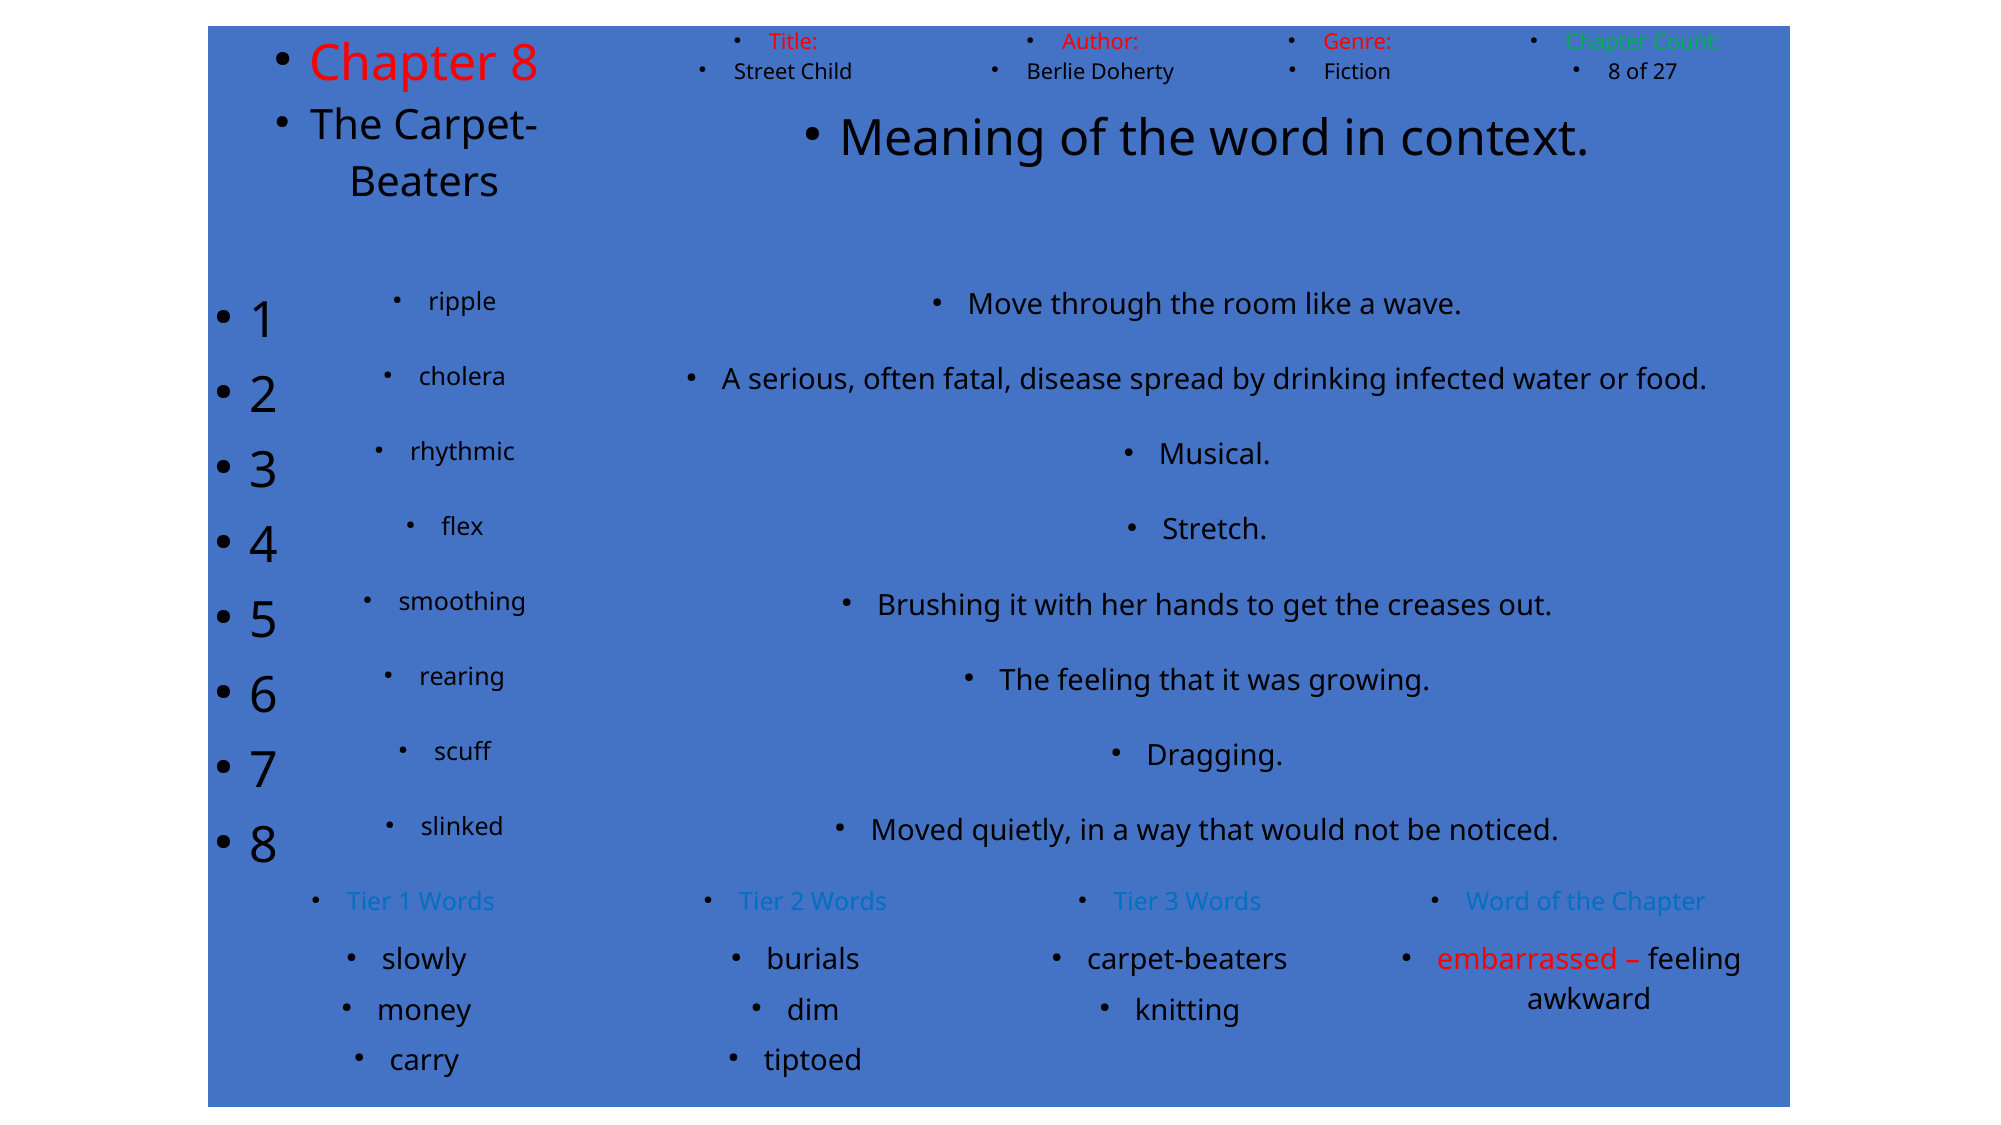

| Chapter 8 The Carpet-Beaters | | Title: Street Child | Author: Berlie Doherty | | Genre: Fiction | | Chapter Count: 8 of 27 |
| --- | --- | --- | --- | --- | --- | --- | --- |
| | | Meaning of the word in context. | | | | | |
| 1 | ripple | Move through the room like a wave. | | | | | |
| 2 | cholera | A serious, often fatal, disease spread by drinking infected water or food. | | | | | |
| 3 | rhythmic | Musical. | | | | | |
| 4 | flex | Stretch. | | | | | |
| 5 | smoothing | Brushing it with her hands to get the creases out. | | | | | |
| 6 | rearing | The feeling that it was growing. | | | | | |
| 7 | scuff | Dragging. | | | | | |
| 8 | slinked | Moved quietly, in a way that would not be noticed. | | | | | |
| Tier 1 Words | | Tier 2 Words | | Tier 3 Words | | Word of the Chapter | |
| slowly | | burials | | carpet-beaters | | embarrassed – feeling awkward | |
| money | | dim | | knitting | | | |
| carry | | tiptoed | | | | | |